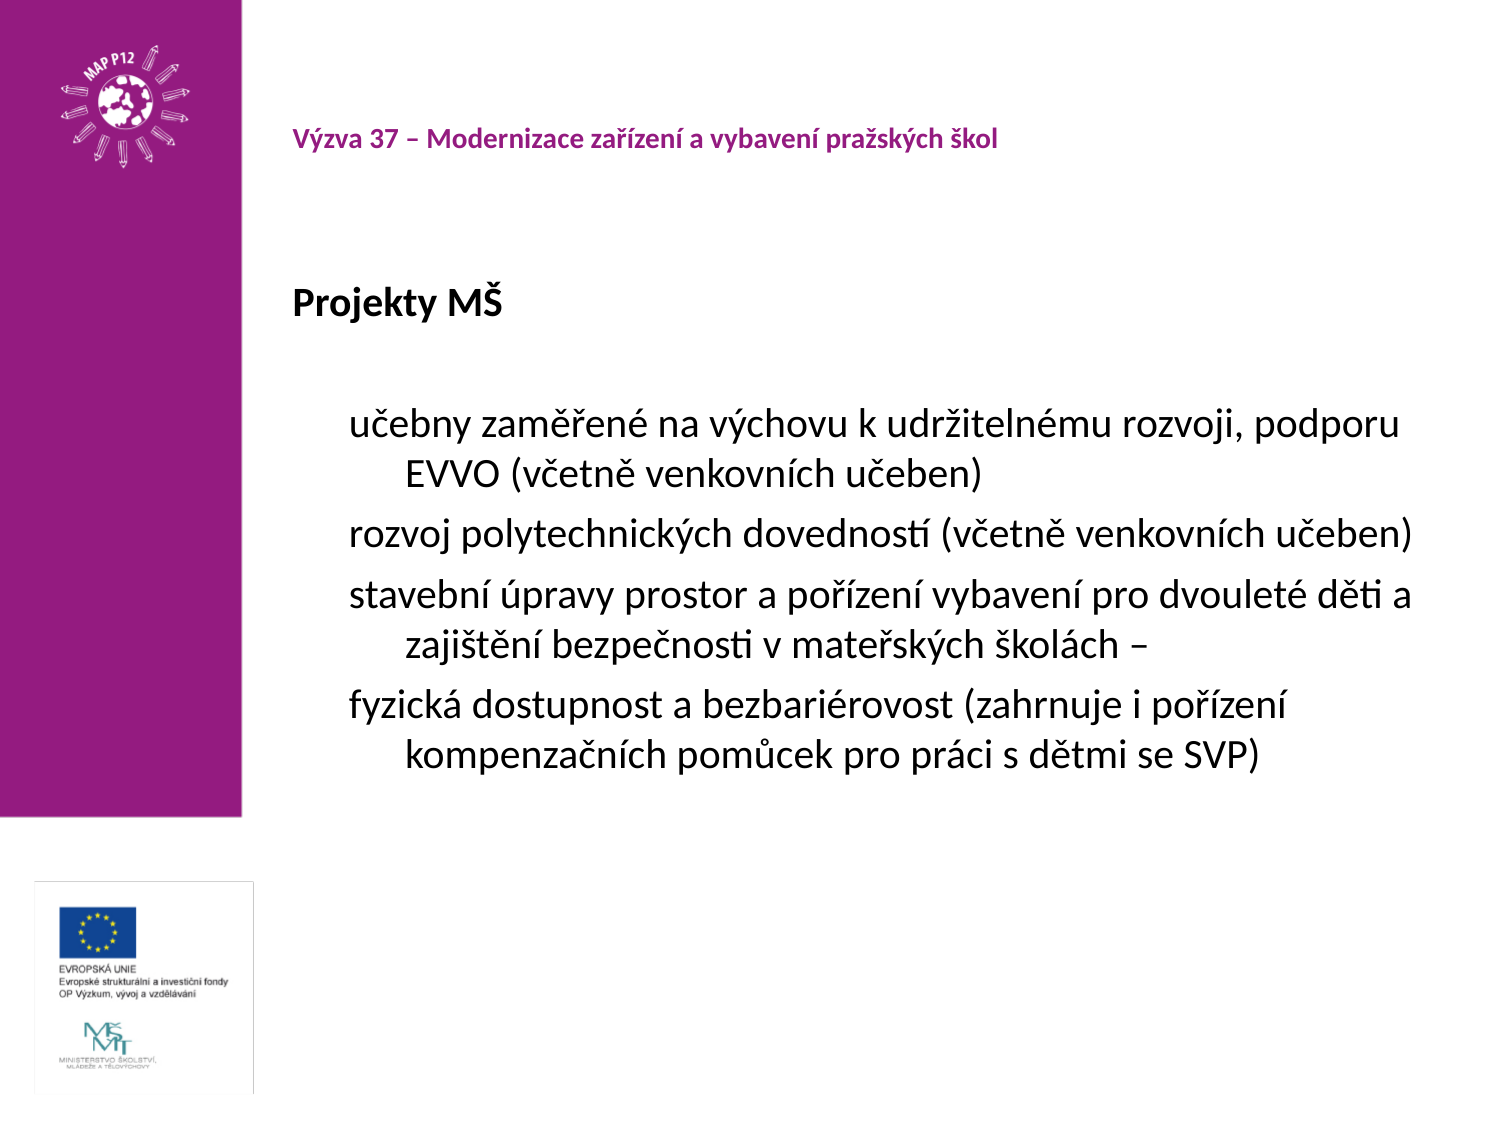

# Výzva 37 – Modernizace zařízení a vybavení pražských škol
Projekty MŠ
učebny zaměřené na výchovu k udržitelnému rozvoji, podporu EVVO (včetně venkovních učeben)
rozvoj polytechnických dovedností (včetně venkovních učeben)
stavební úpravy prostor a pořízení vybavení pro dvouleté děti a zajištění bezpečnosti v mateřských školách –
fyzická dostupnost a bezbariérovost (zahrnuje i pořízení kompenzačních pomůcek pro práci s dětmi se SVP)